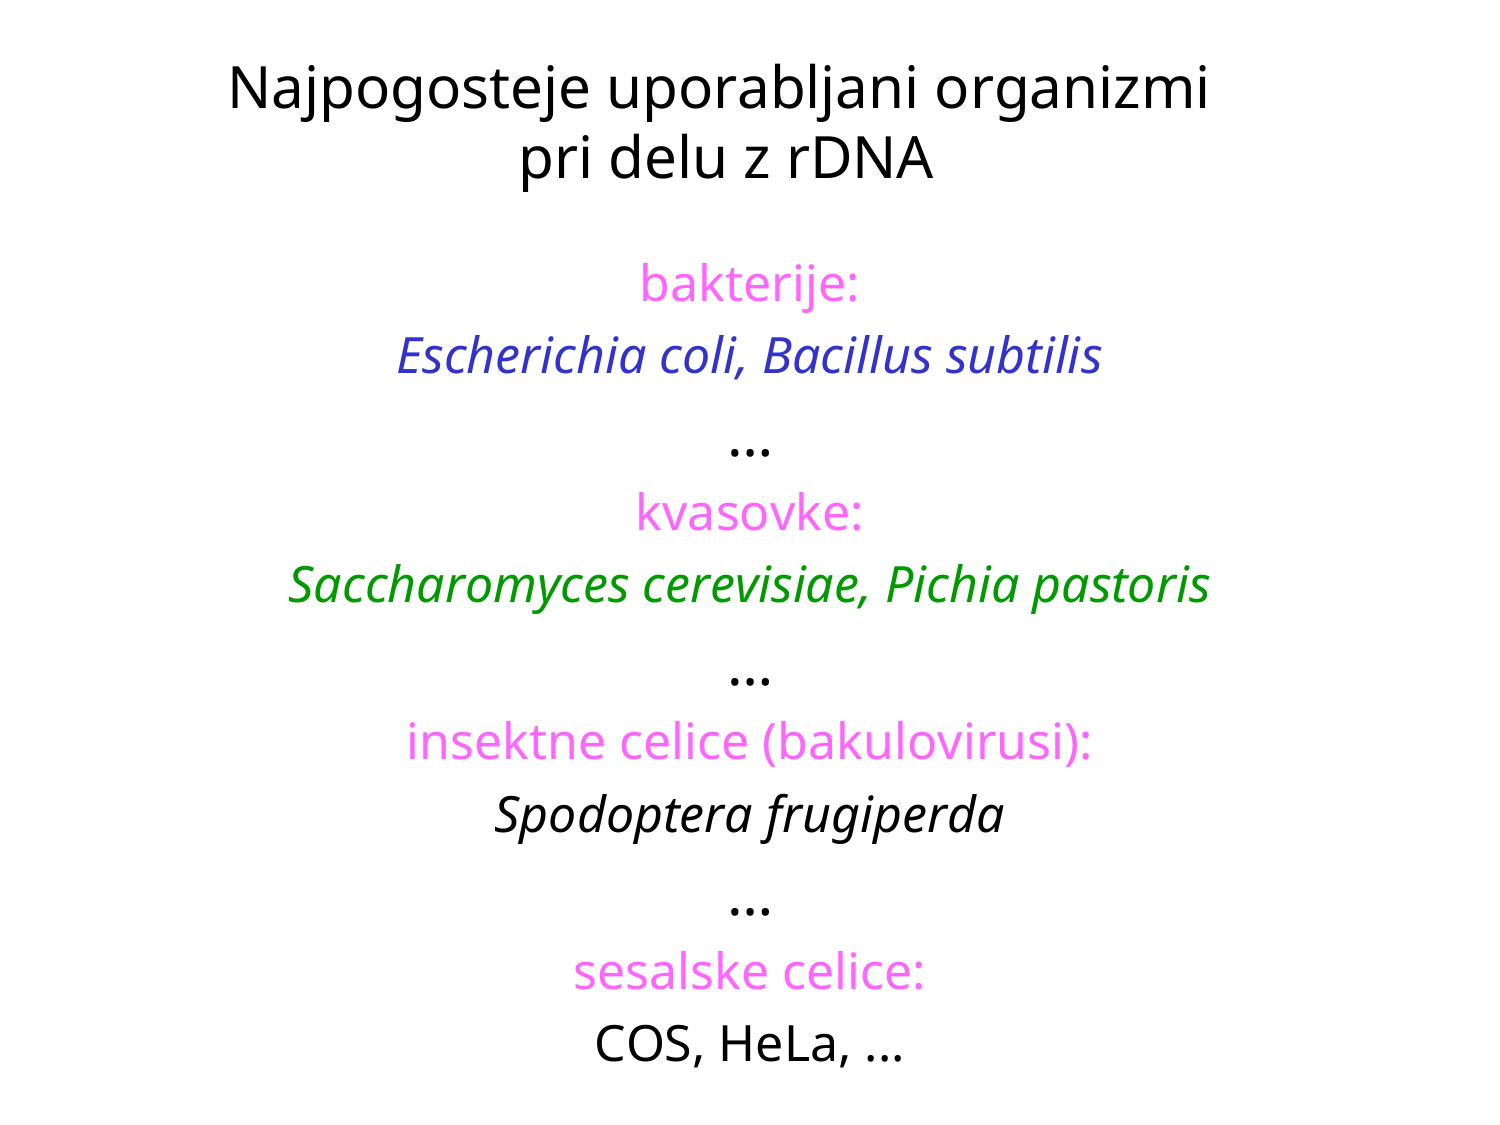

# Najpogosteje uporabljani organizmi pri delu z rDNA
bakterije:
Escherichia coli, Bacillus subtilis
…
kvasovke:
Saccharomyces cerevisiae, Pichia pastoris
…
insektne celice (bakulovirusi):
Spodoptera frugiperda
…
sesalske celice:
COS, HeLa, ...